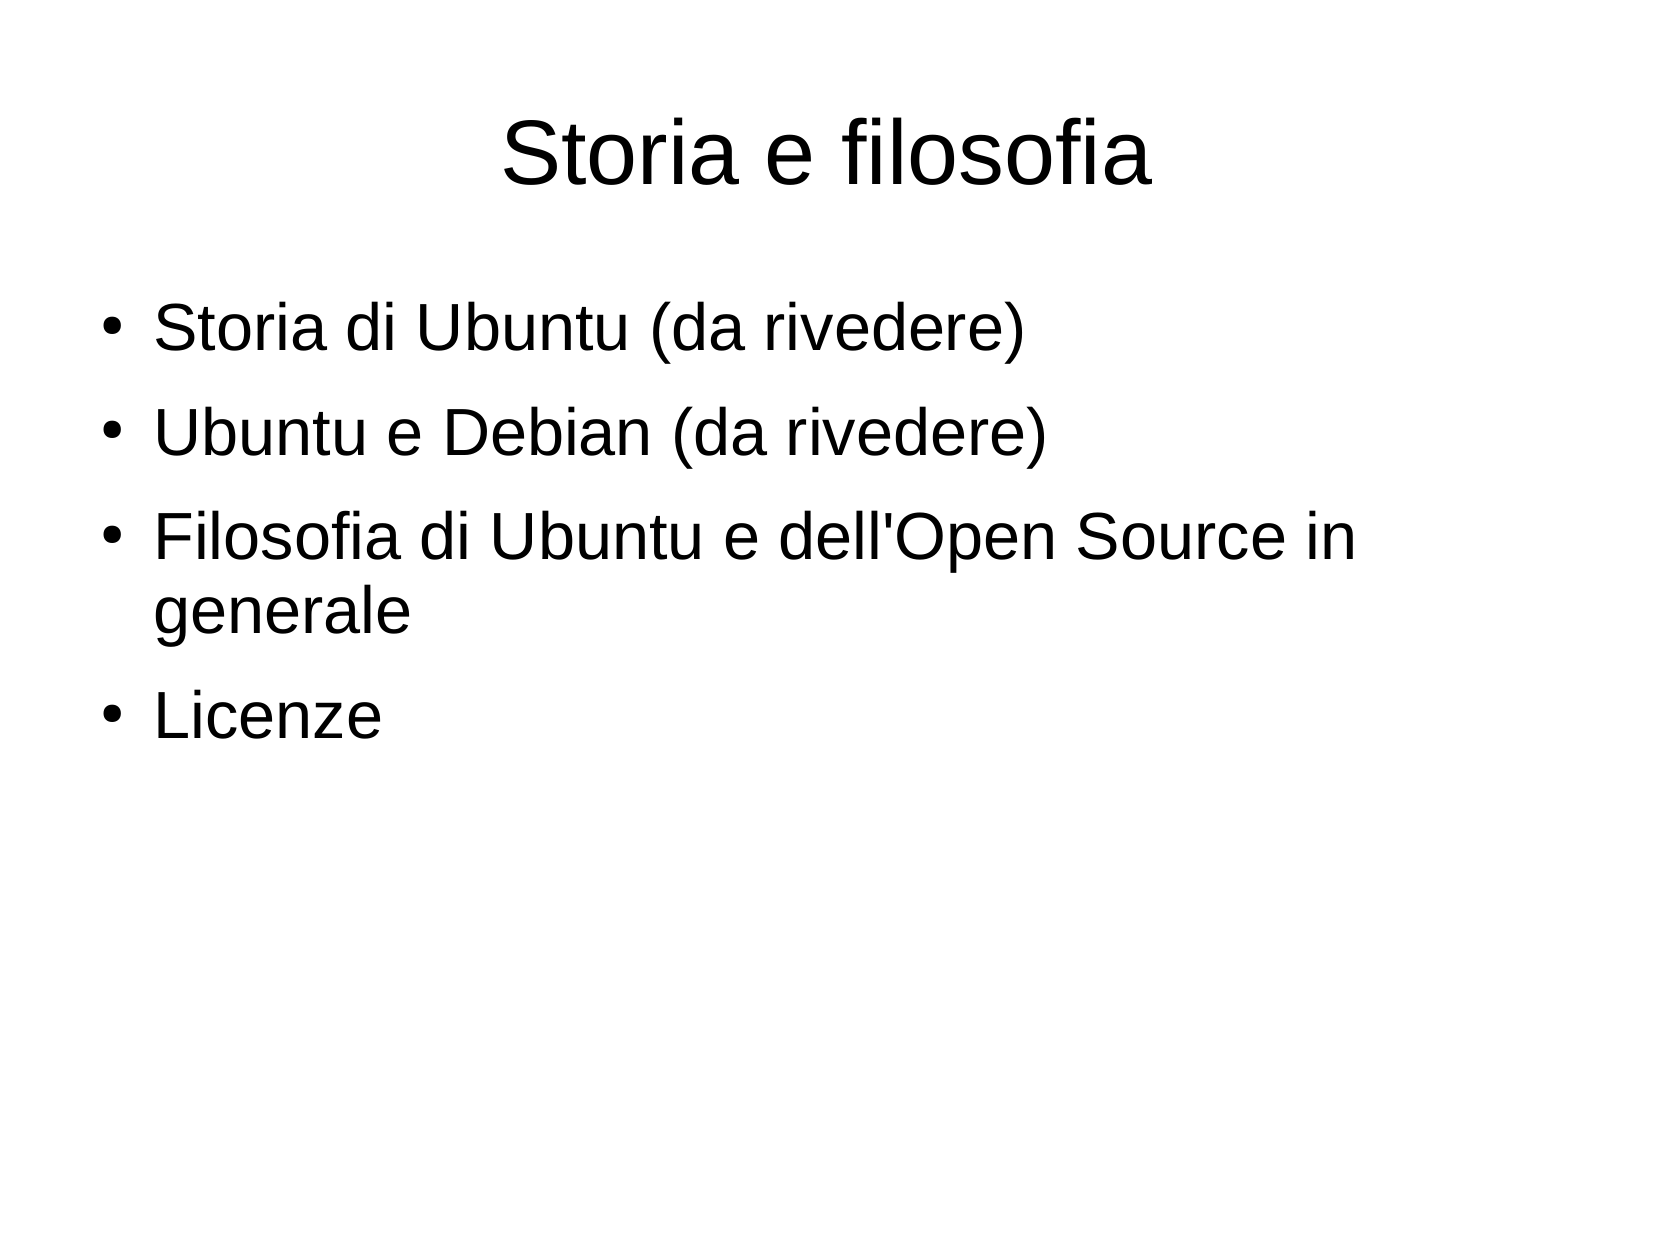

# Storia e filosofia
Storia di Ubuntu (da rivedere)
Ubuntu e Debian (da rivedere)
Filosofia di Ubuntu e dell'Open Source in generale
Licenze